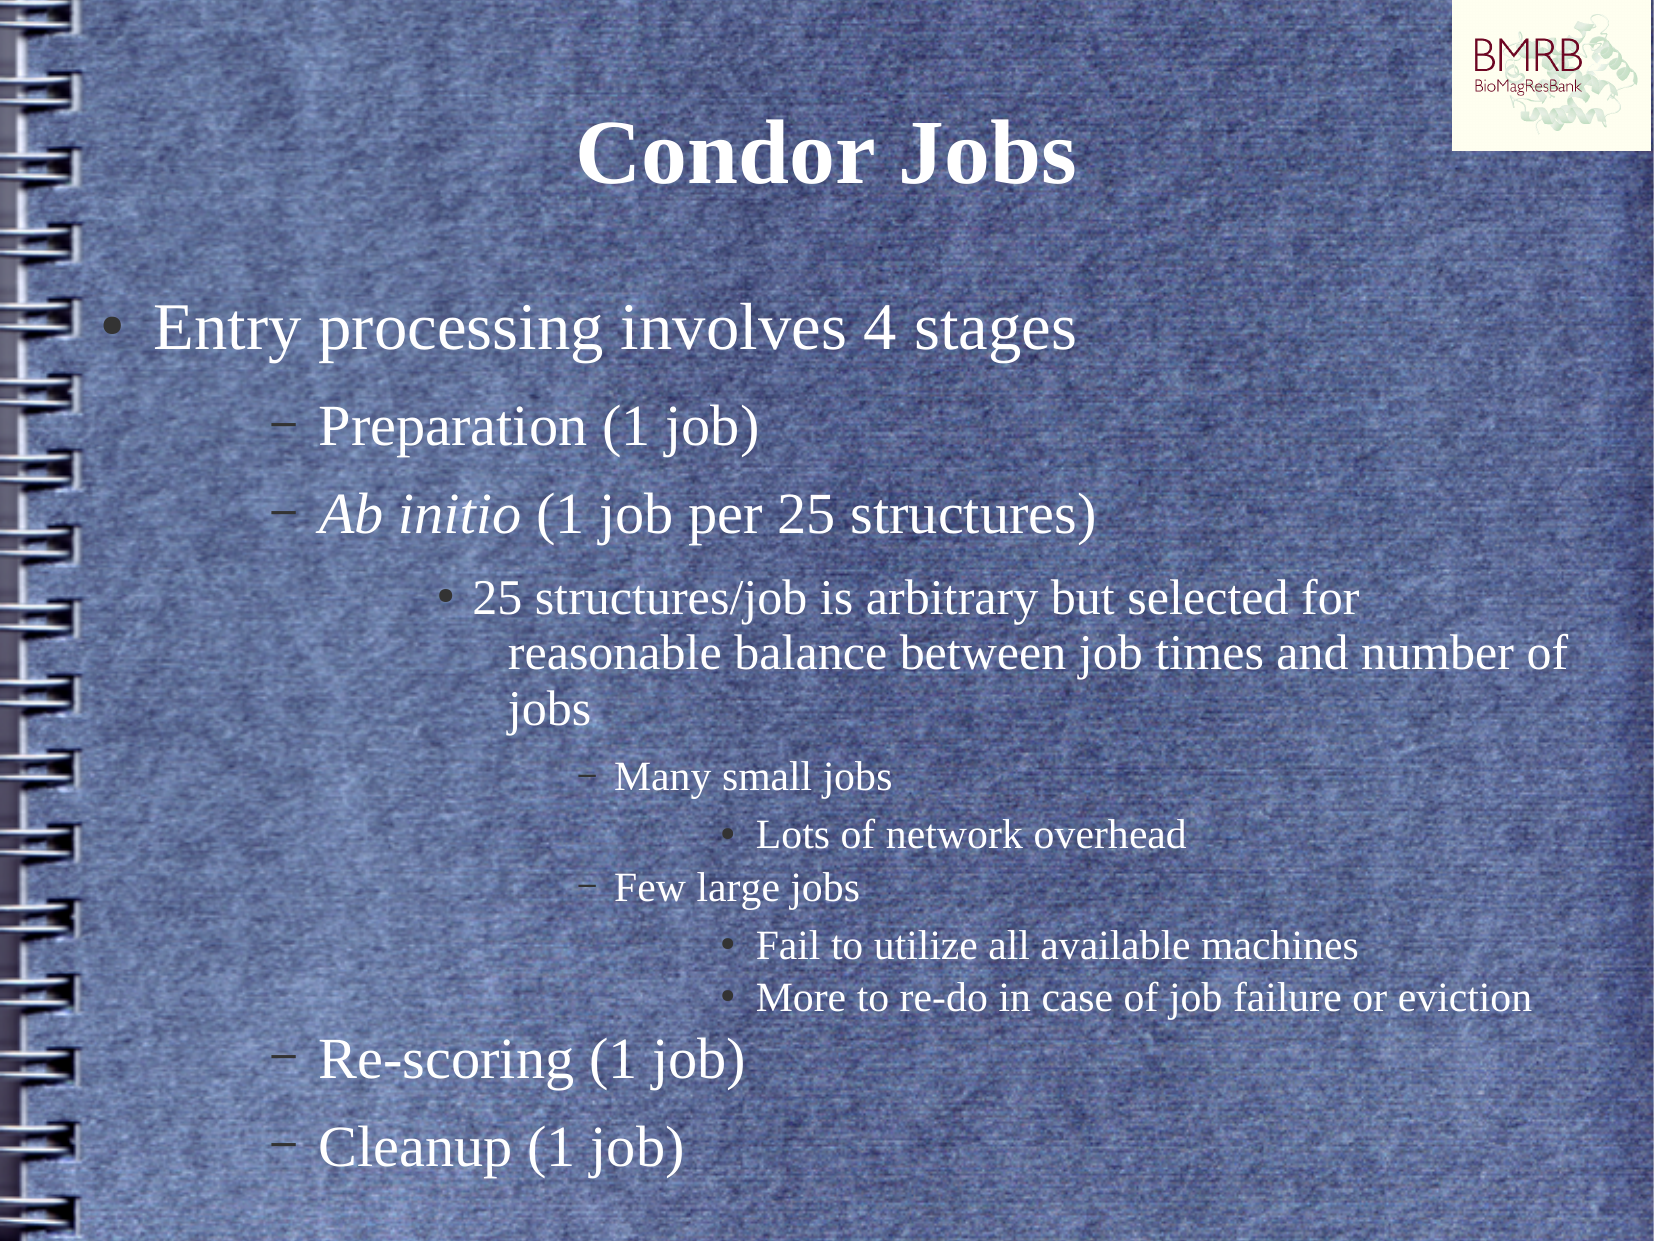

# Condor Jobs
Entry processing involves 4 stages
Preparation (1 job)
Ab initio (1 job per 25 structures)
25 structures/job is arbitrary but selected for reasonable balance between job times and number of jobs
Many small jobs
Lots of network overhead
Few large jobs
Fail to utilize all available machines
More to re-do in case of job failure or eviction
Re-scoring (1 job)
Cleanup (1 job)